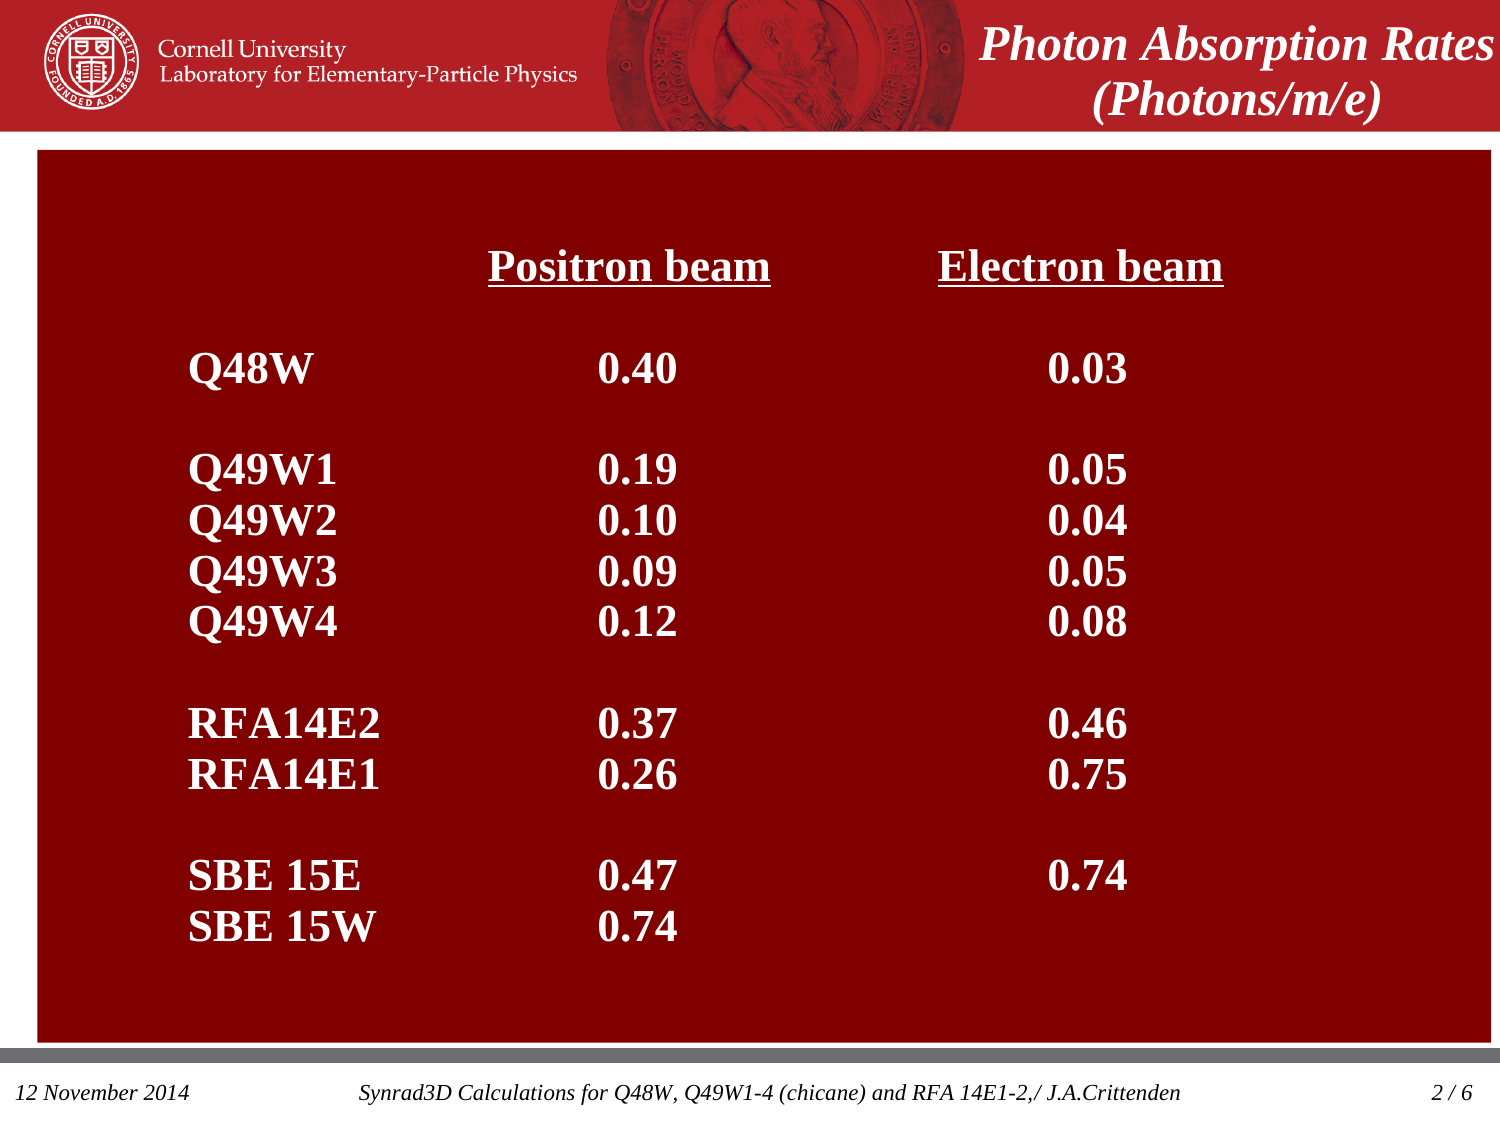

# Photon Absorption Rates (Photons/m/e)
					Positron beam				Electron beam
Q48W					0.40						0.03
Q49W1				0.19						0.05
Q49W2				0.10						0.04
Q49W3				0.09						0.05
Q49W4				0.12						0.08
RFA14E2				0.37						0.46
RFA14E1				0.26						0.75
SBE 15E 				0.47						0.74
SBE 15W				0.74